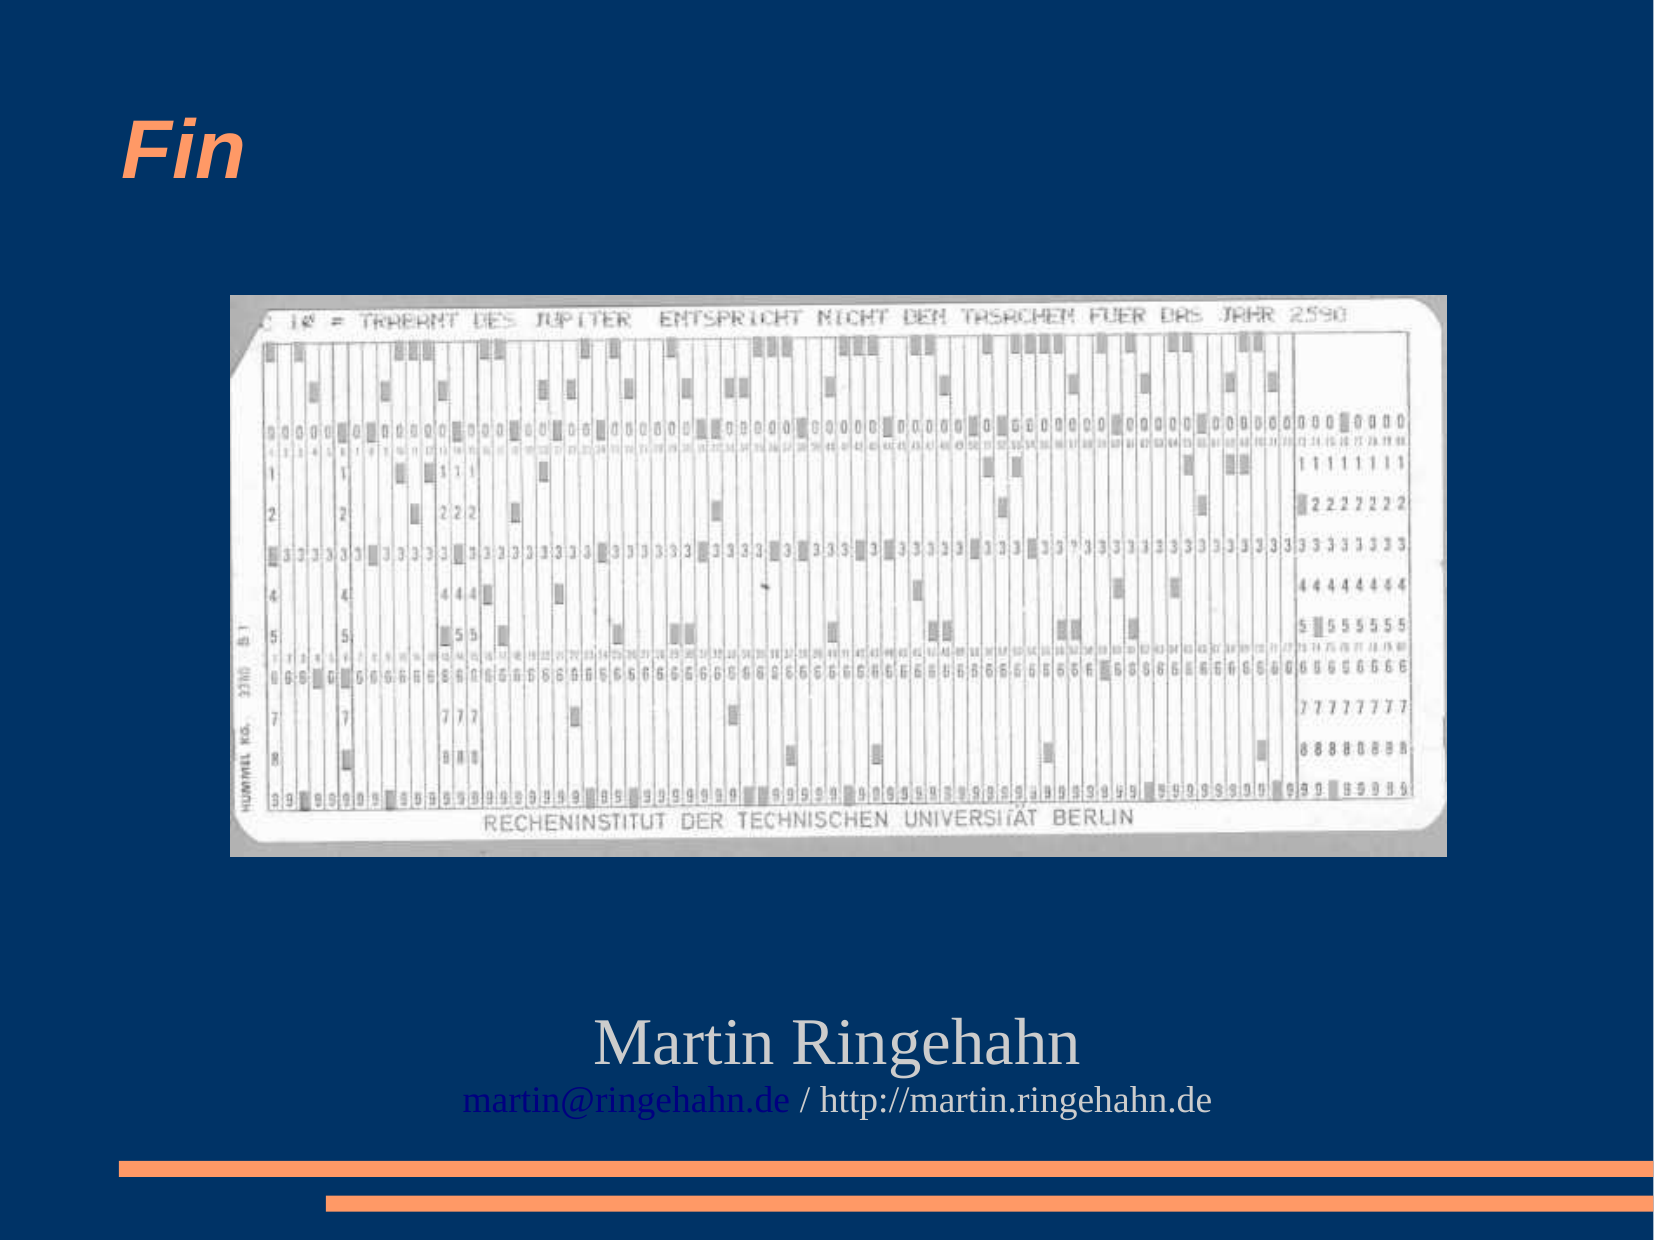

# Fin
Martin Ringehahn
martin@ringehahn.de / http://martin.ringehahn.de